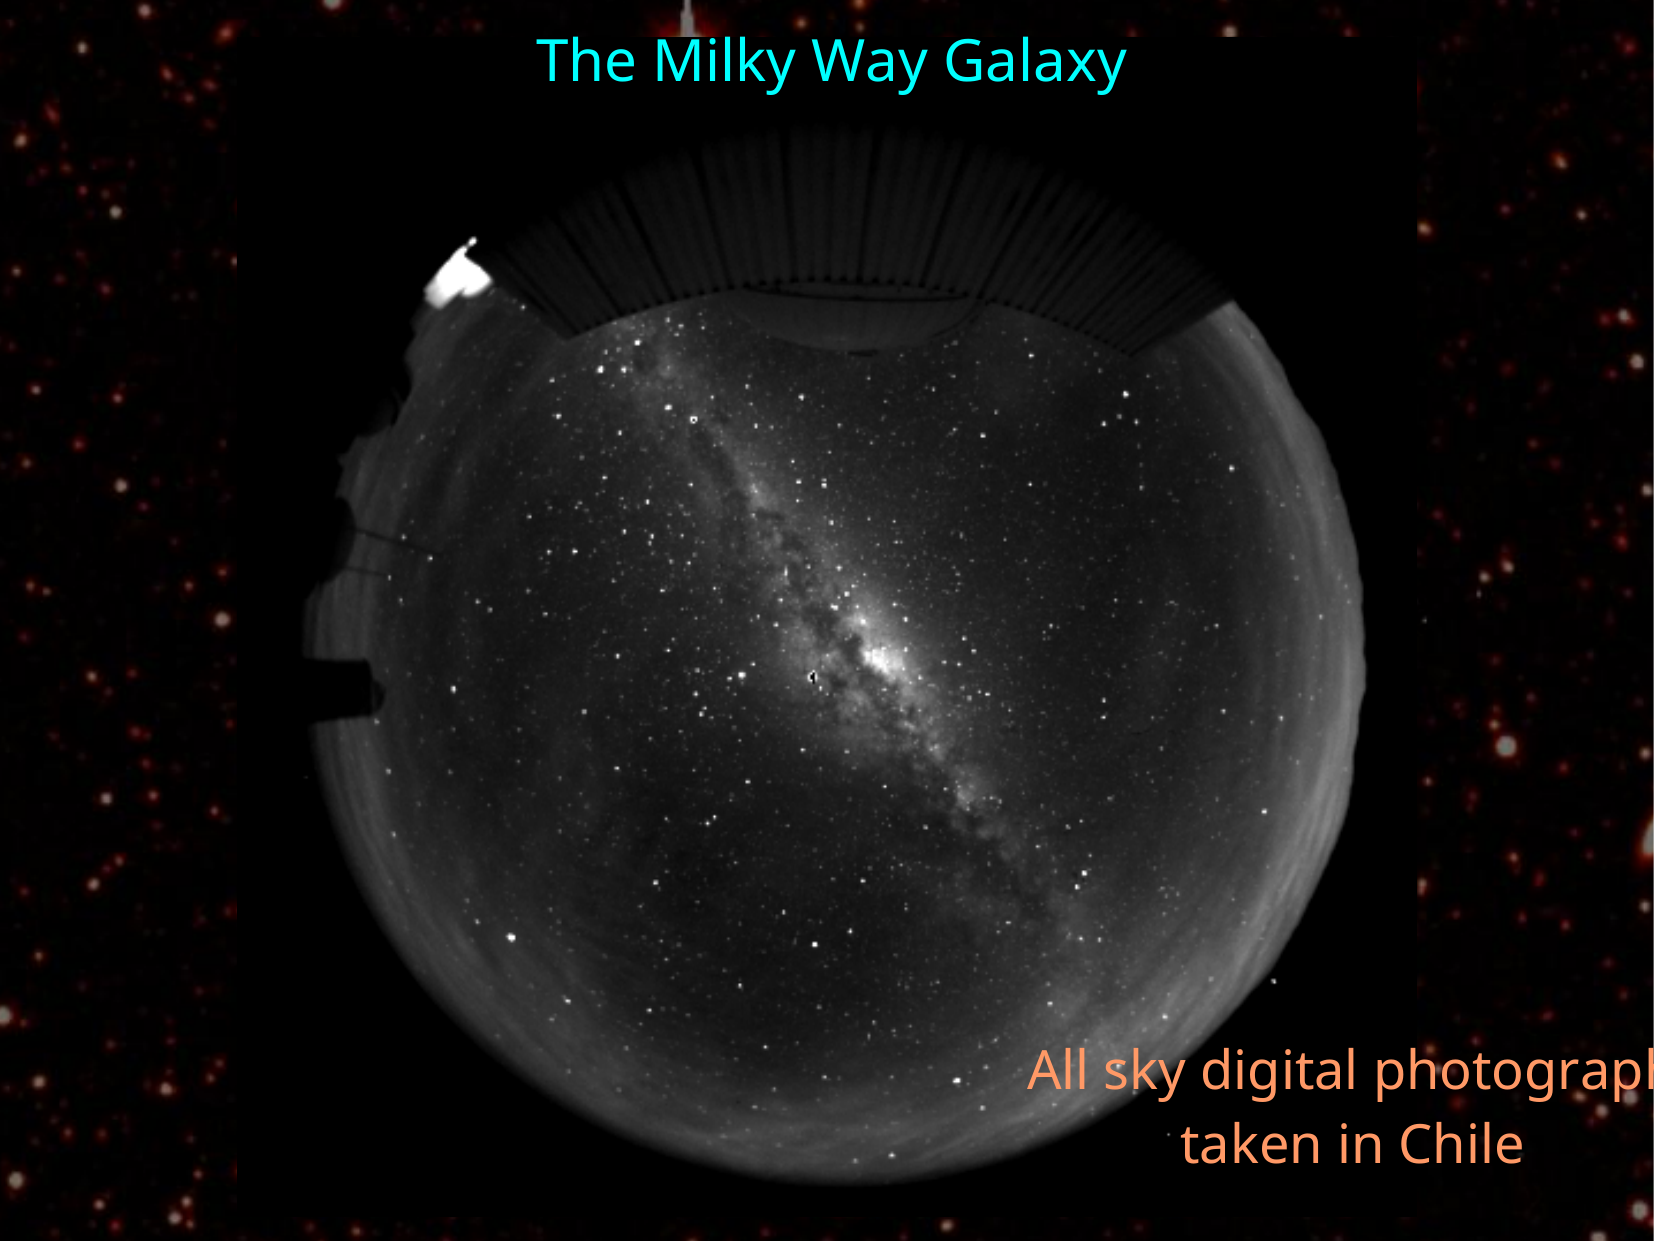

The Milky Way Galaxy
All sky digital photograph
taken in Chile